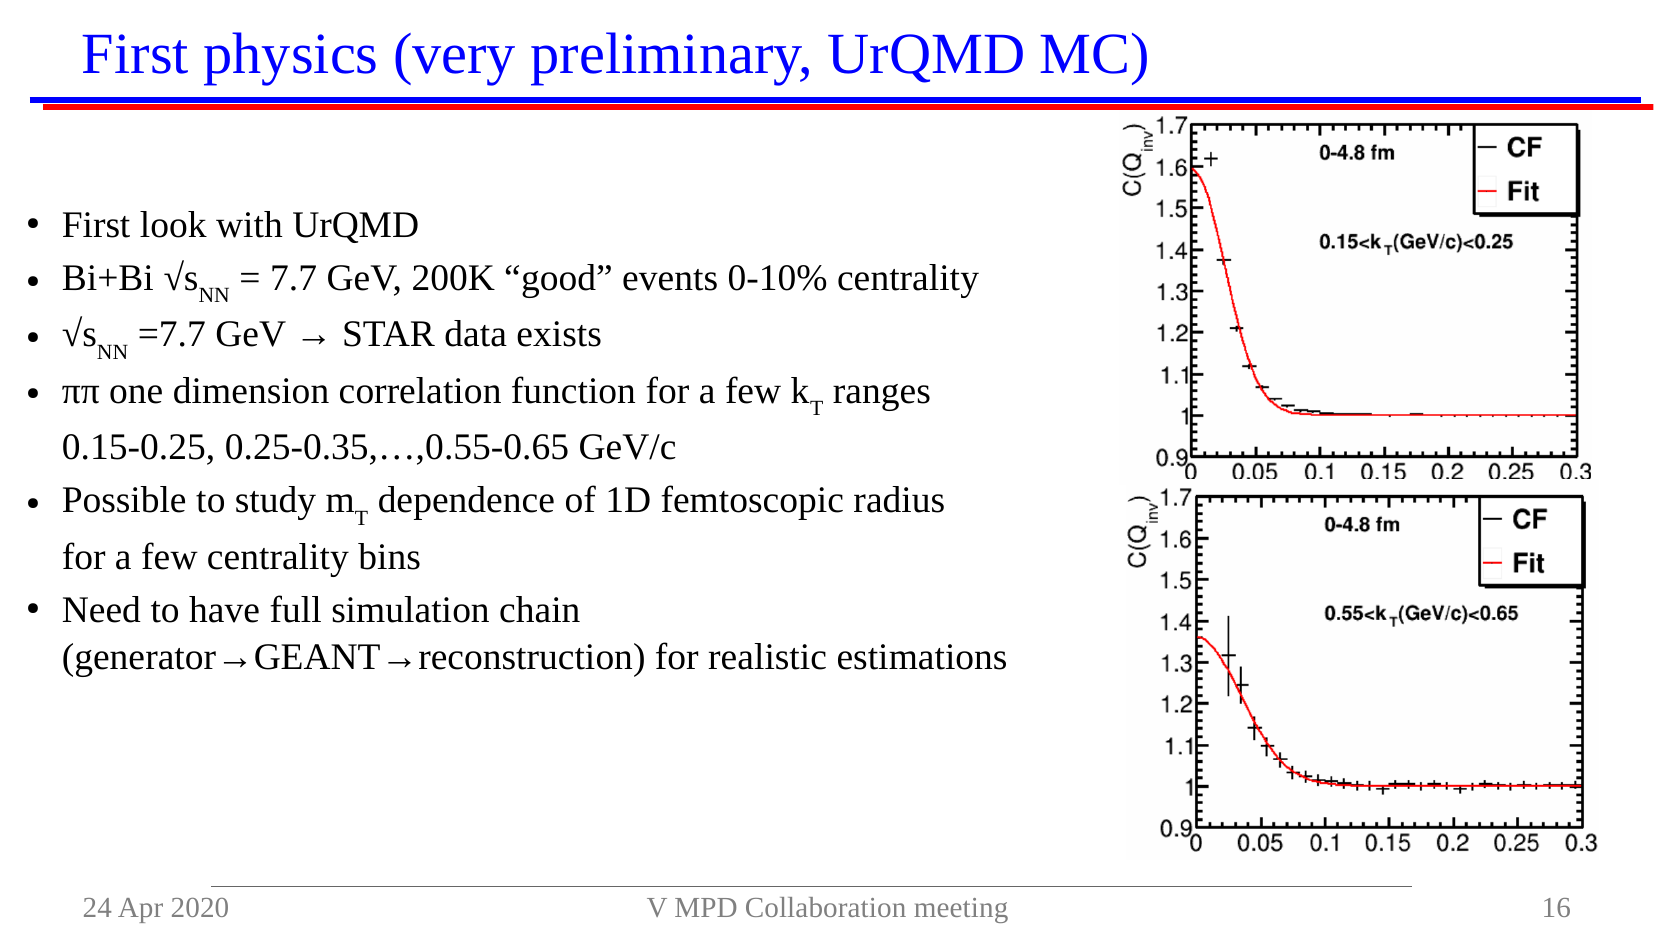

# First physics (very preliminary, UrQMD MC)
First look with UrQMD
Bi+Bi √sNN = 7.7 GeV, 200K “good” events 0-10% centrality
√sNN =7.7 GeV → STAR data exists
ππ one dimension correlation function for a few kT ranges
0.15-0.25, 0.25-0.35,…,0.55-0.65 GeV/c
Possible to study mT dependence of 1D femtoscopic radius
for a few centrality bins
Need to have full simulation chain
(generator→GEANT→reconstruction) for realistic estimations
24 Apr 2020
V MPD Collaboration meeting
16